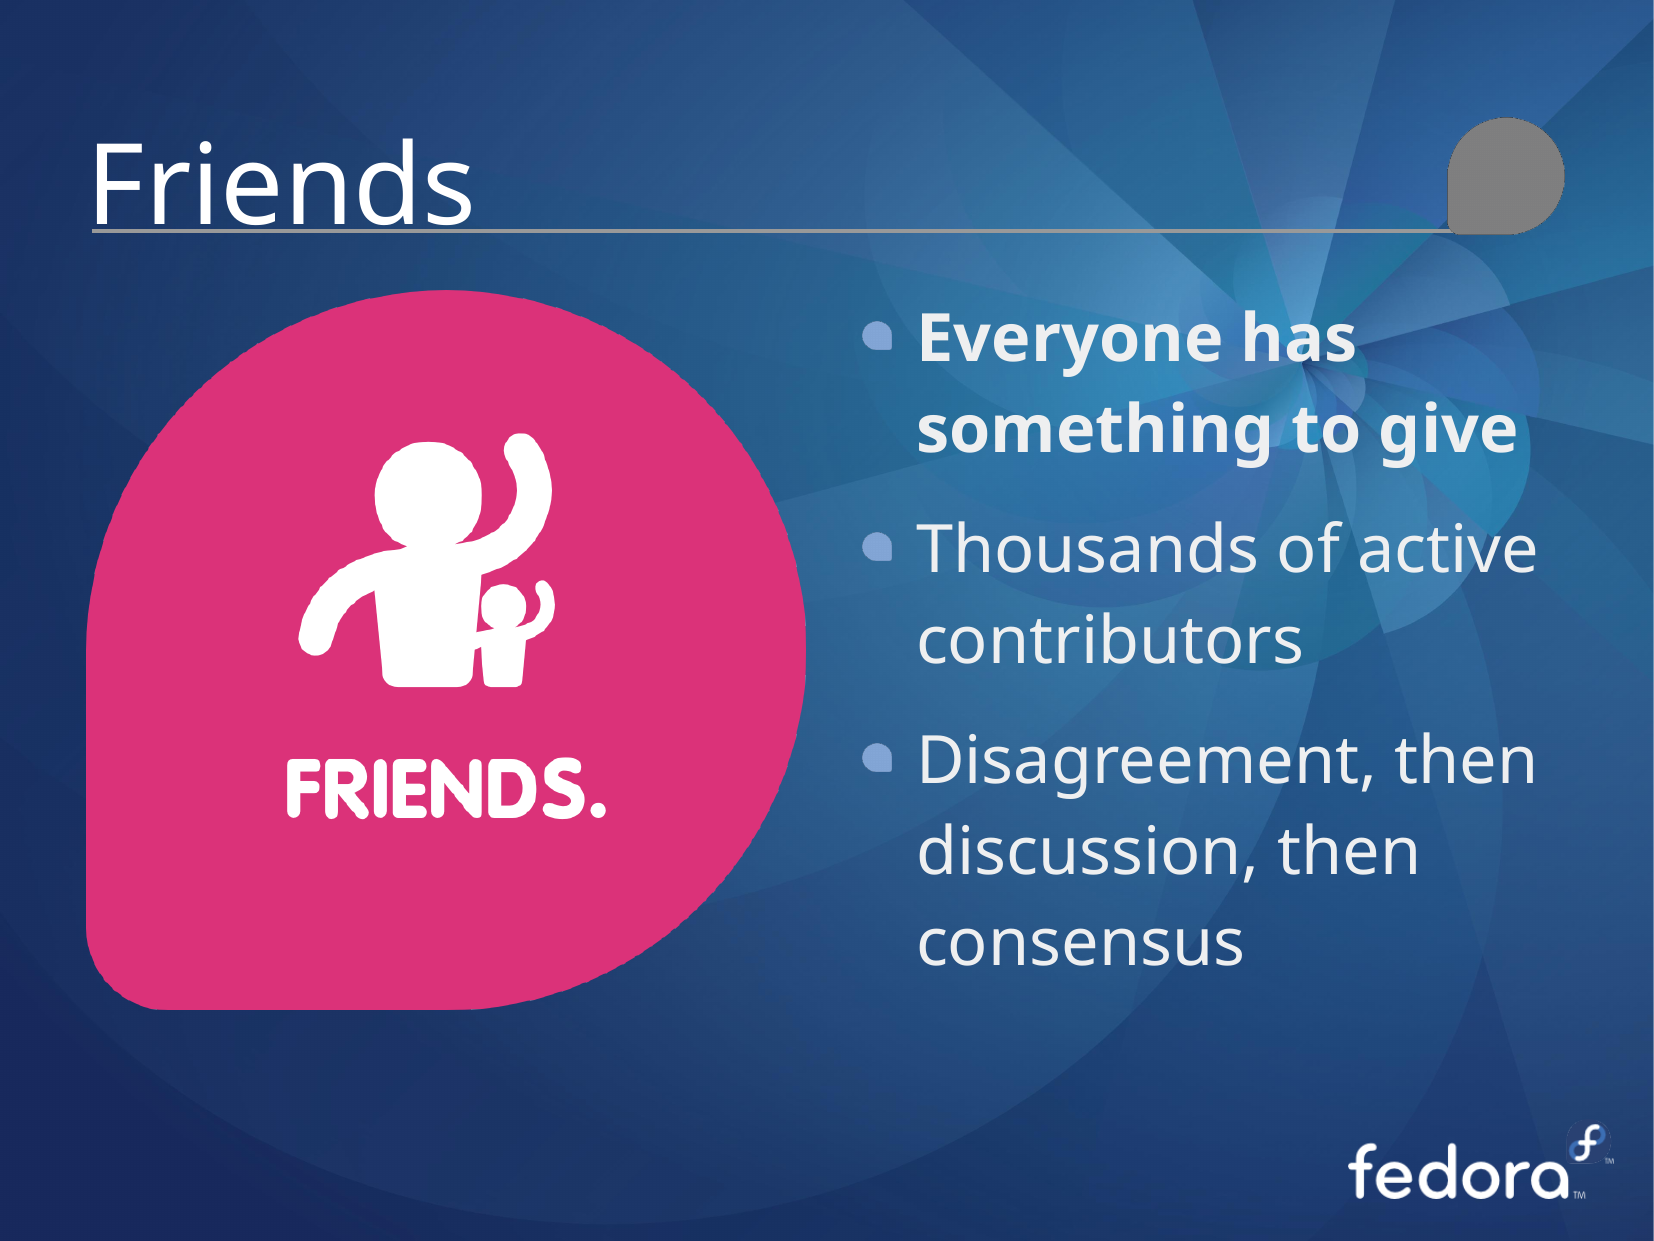

# Friends
Everyone has something to give
Thousands of active contributors
Disagreement, then discussion, then consensus